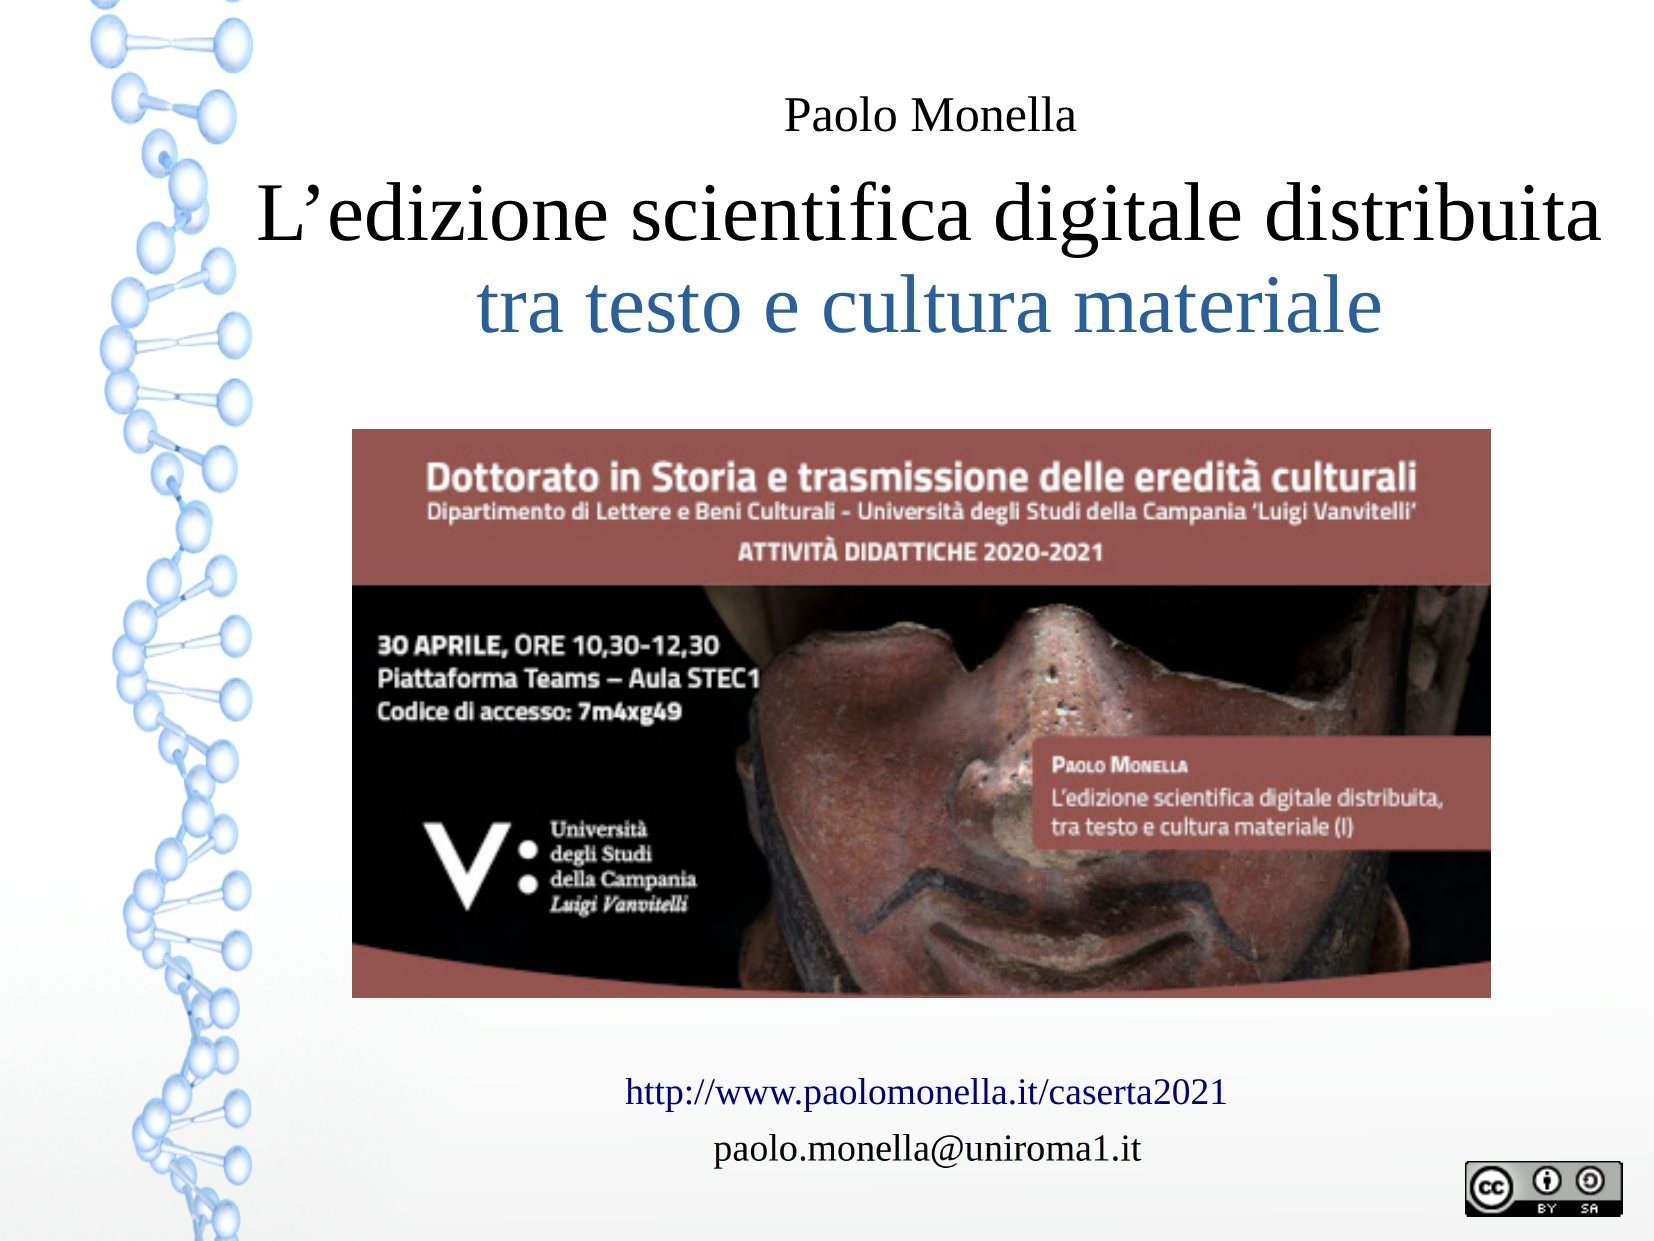

# Paolo Monella
L’edizione scientifica digitale distribuita
tra testo e cultura materiale
http://www.paolomonella.it/caserta2021